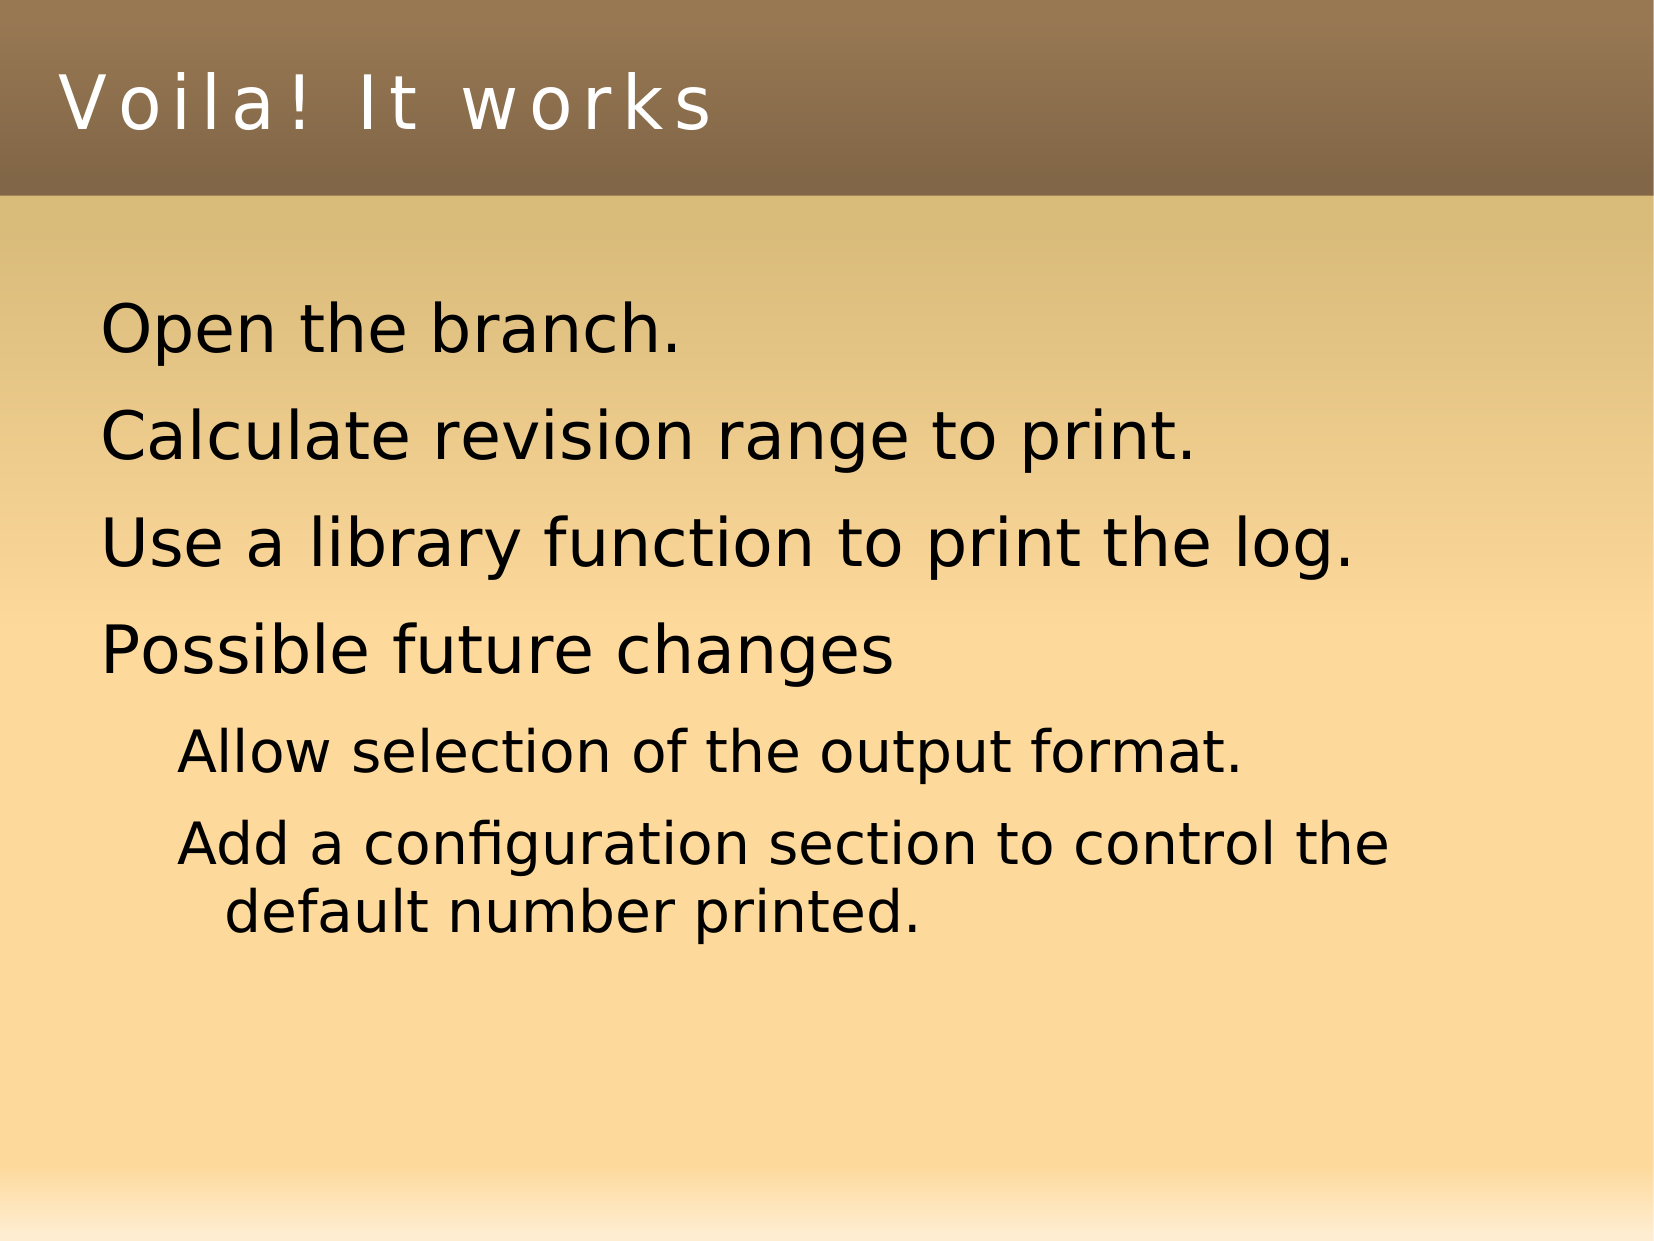

# Voila! It works
Open the branch.
Calculate revision range to print.
Use a library function to print the log.
Possible future changes
Allow selection of the output format.
Add a configuration section to control the default number printed.